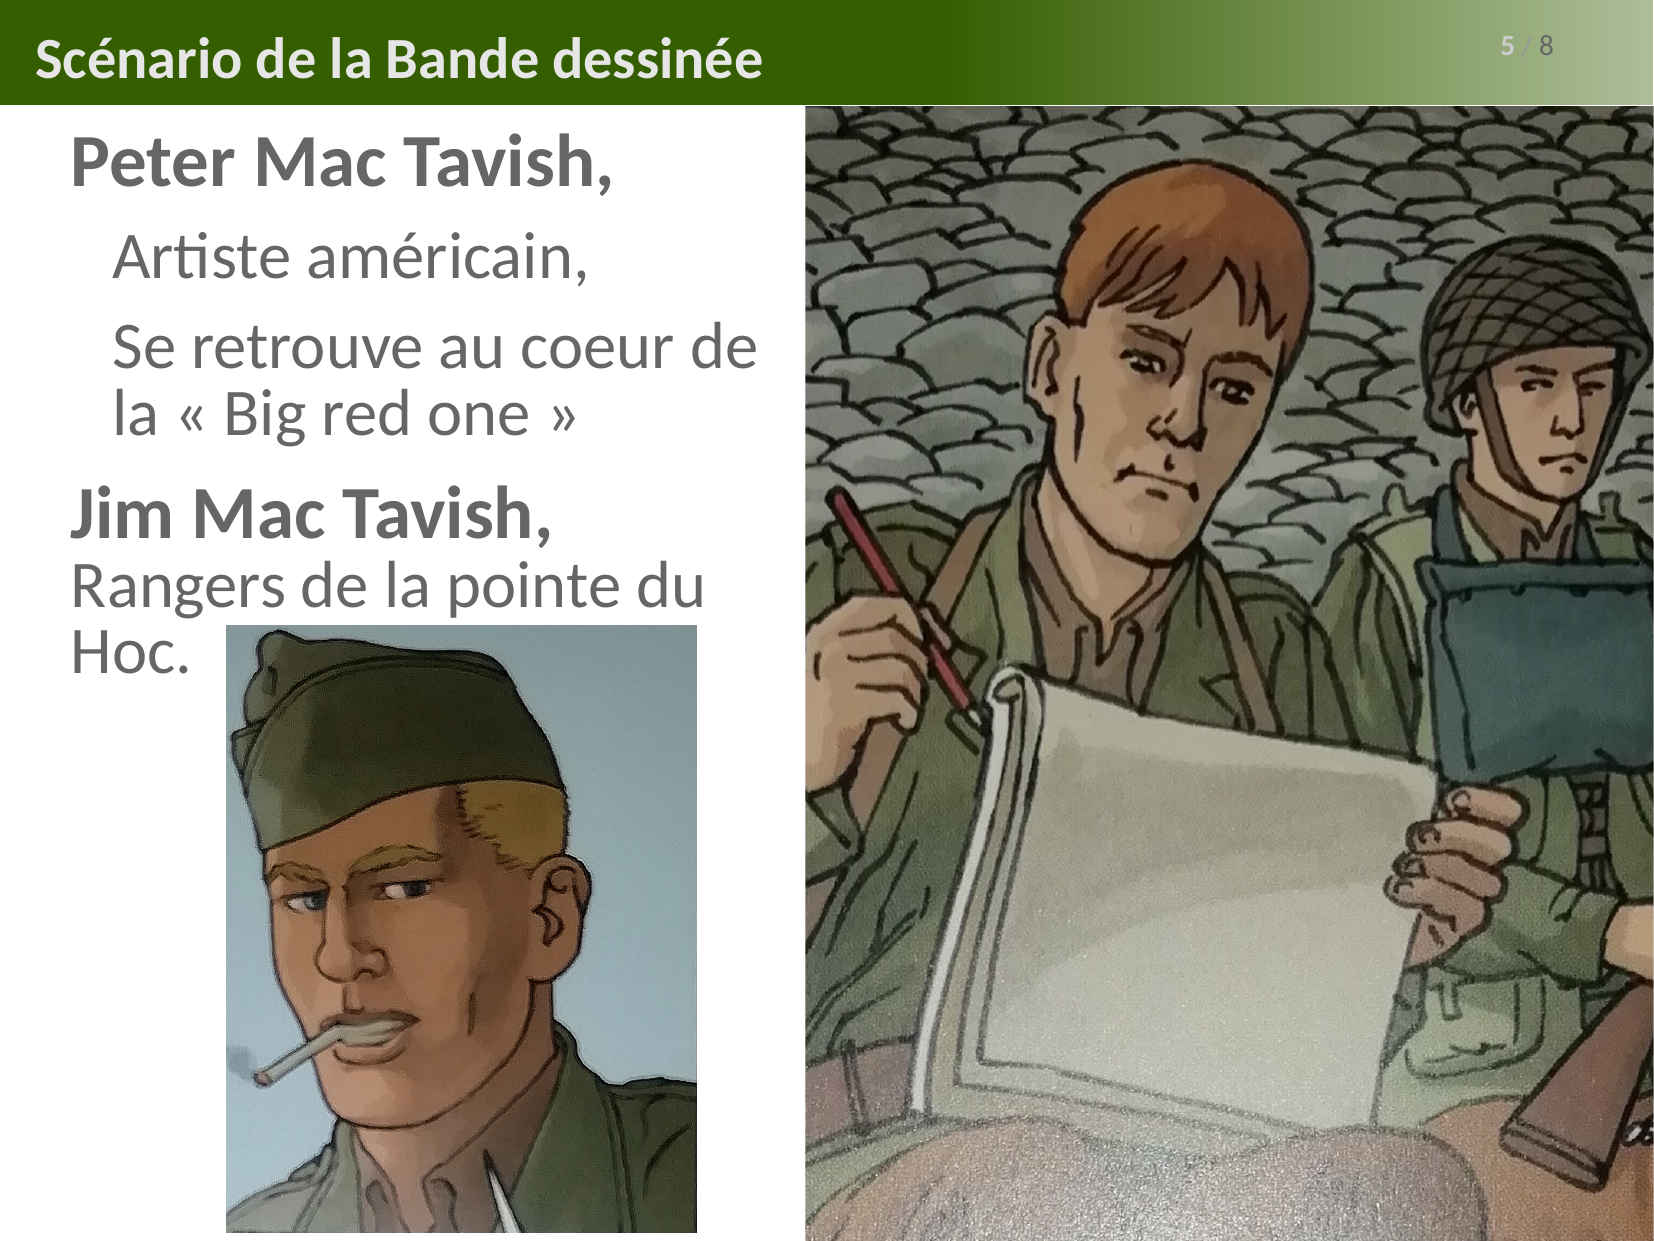

# Scénario de la Bande dessinée
Peter Mac Tavish,
Artiste américain,
Se retrouve au coeur de la « Big red one »
Jim Mac Tavish, 			 Rangers de la pointe du Hoc.